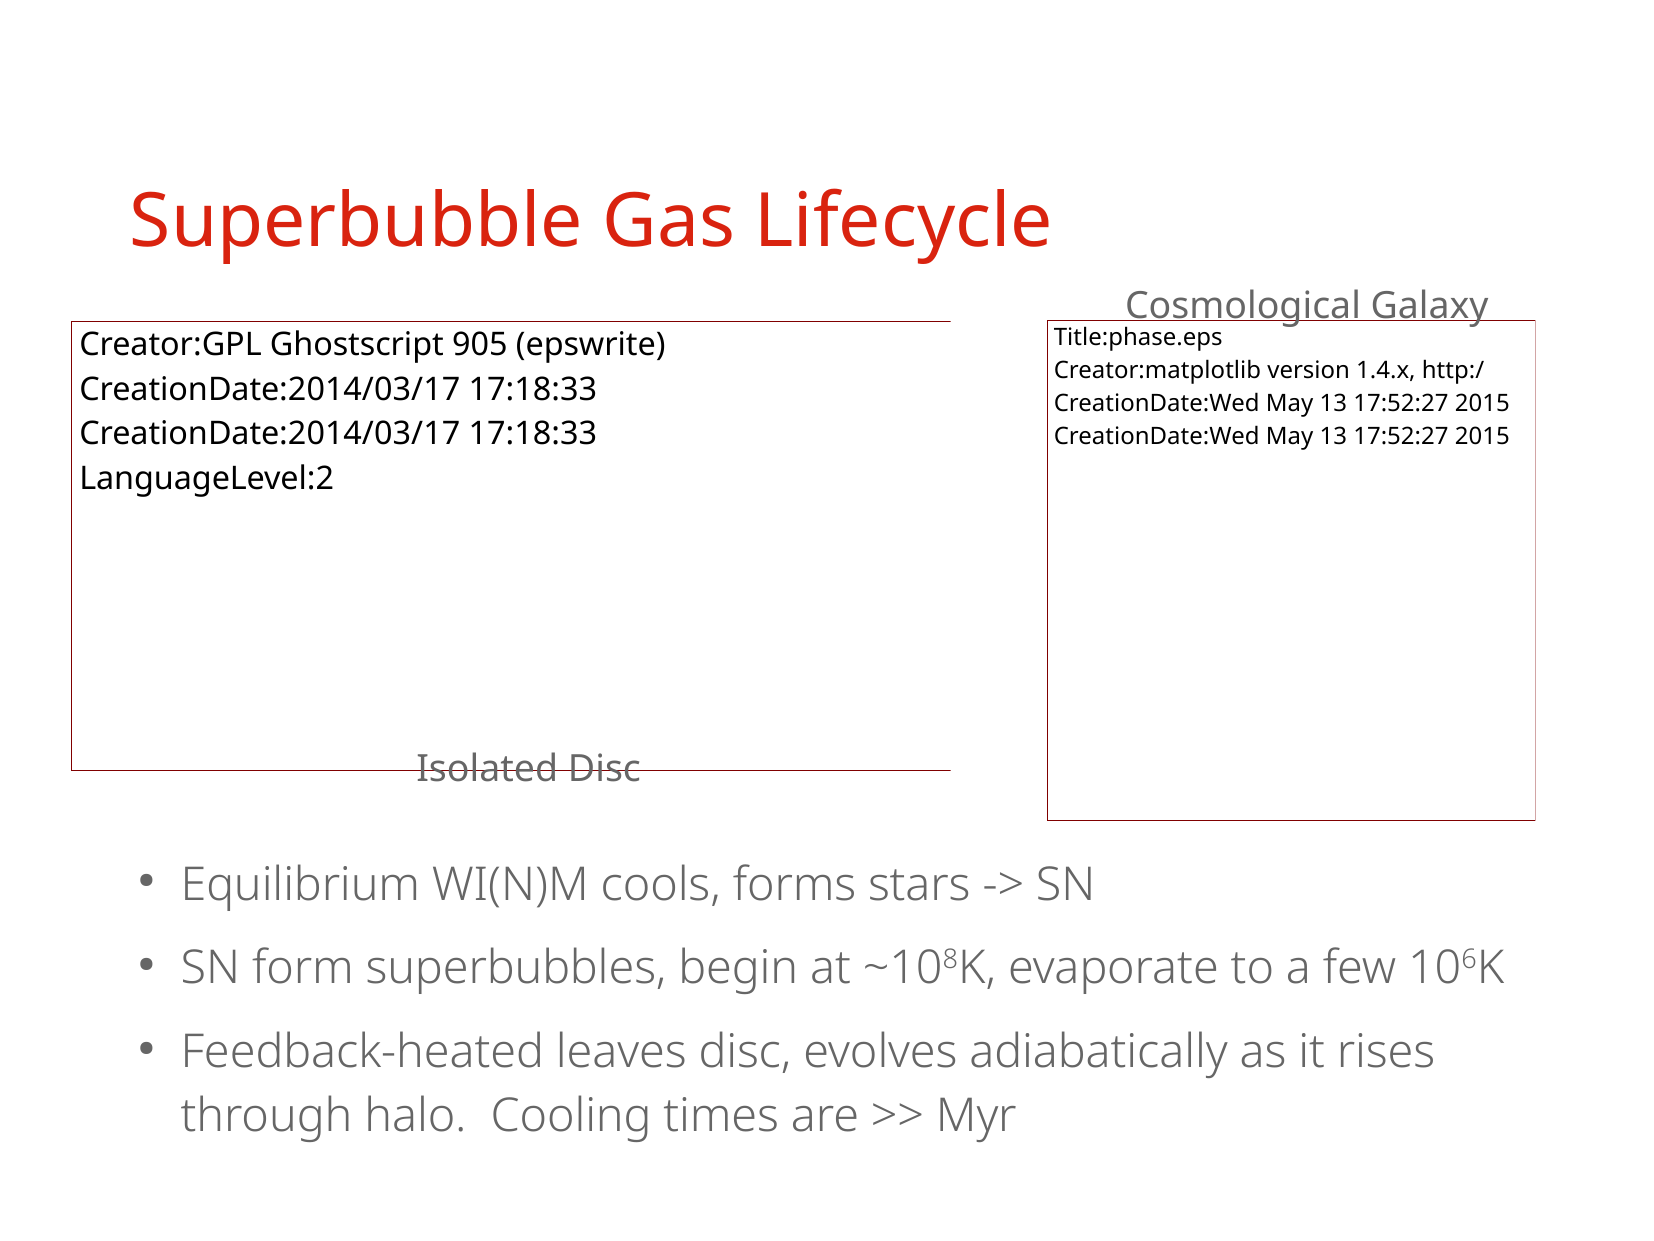

# Superbubble Gas Lifecycle
Cosmological Galaxy
Isolated Disc
Equilibrium WI(N)M cools, forms stars -> SN
SN form superbubbles, begin at ~108K, evaporate to a few 106K
Feedback-heated leaves disc, evolves adiabatically as it rises through halo. Cooling times are >> Myr